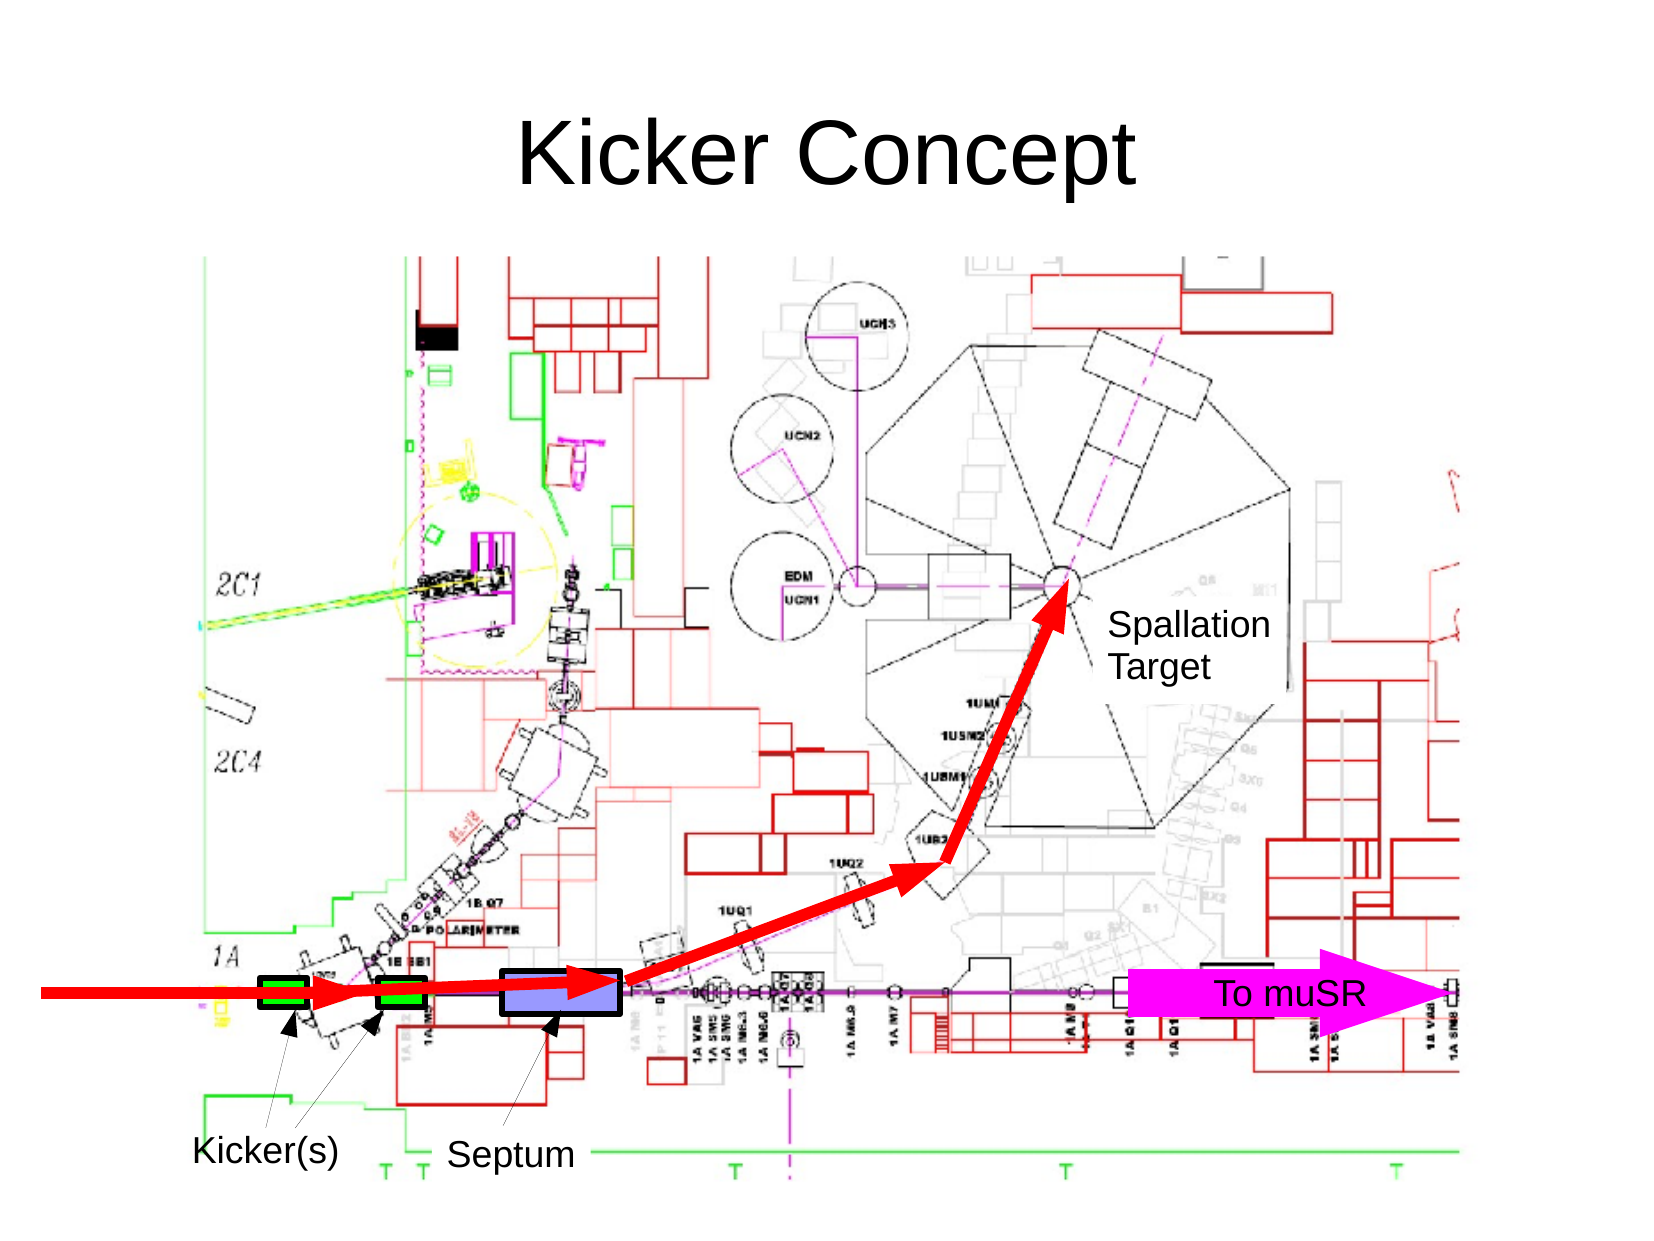

# Kicker Concept
Spallation
Target
To muSR
Kicker(s)
Septum